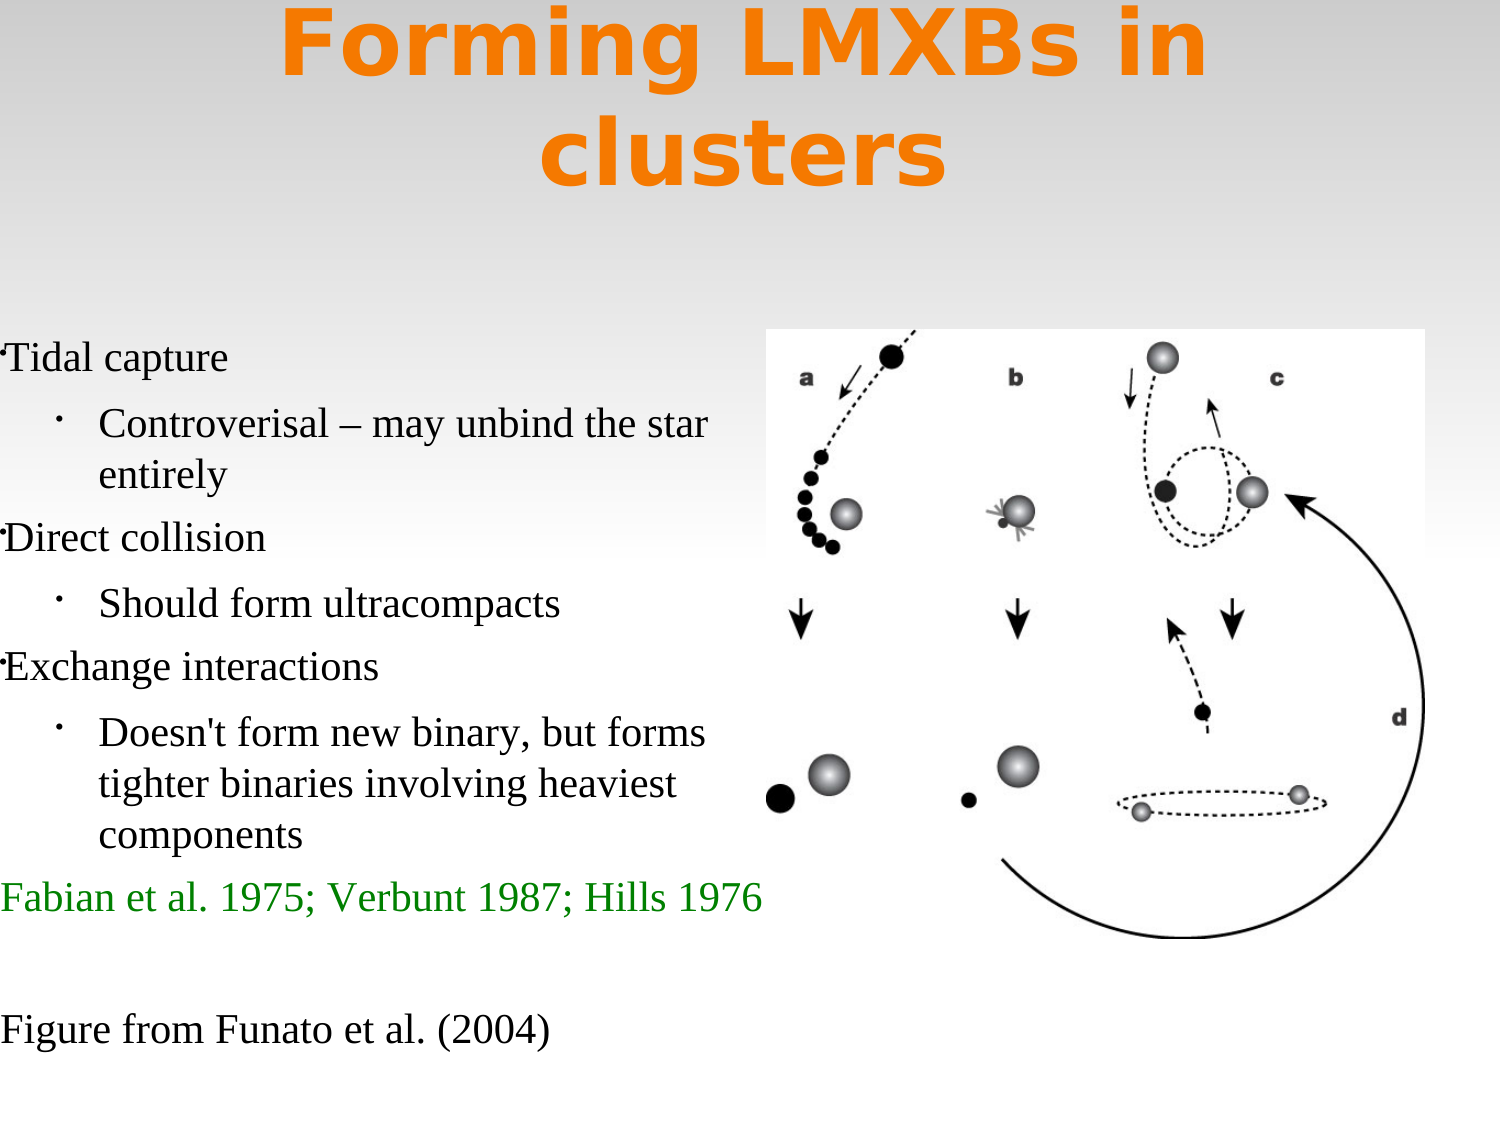

# Forming LMXBs in clusters
Tidal capture
Controverisal – may unbind the star entirely
Direct collision
Should form ultracompacts
Exchange interactions
Doesn't form new binary, but forms tighter binaries involving heaviest components
Fabian et al. 1975; Verbunt 1987; Hills 1976
Figure from Funato et al. (2004)